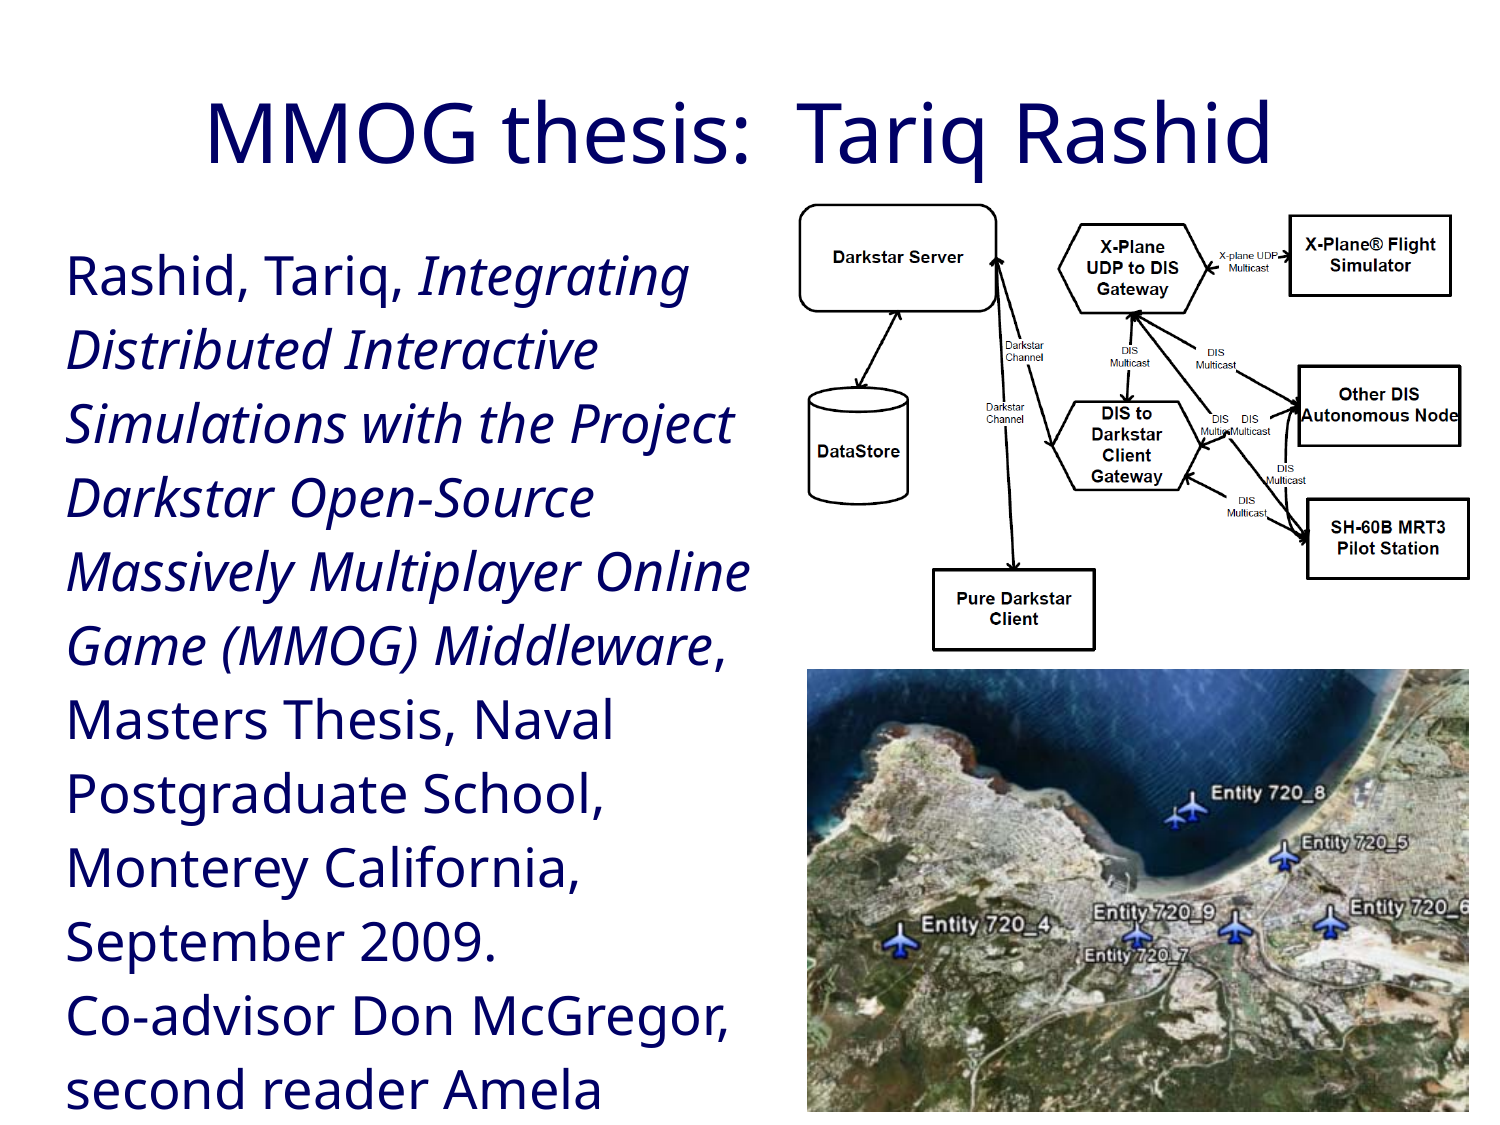

MMOG thesis: Tariq Rashid
# Rashid, Tariq, Integrating Distributed Interactive Simulations with the Project Darkstar Open-Source Massively Multiplayer Online Game (MMOG) Middleware, Masters Thesis, Naval Postgraduate School, Monterey California, September 2009. Co-advisor Don McGregor, second reader Amela Sadagic.